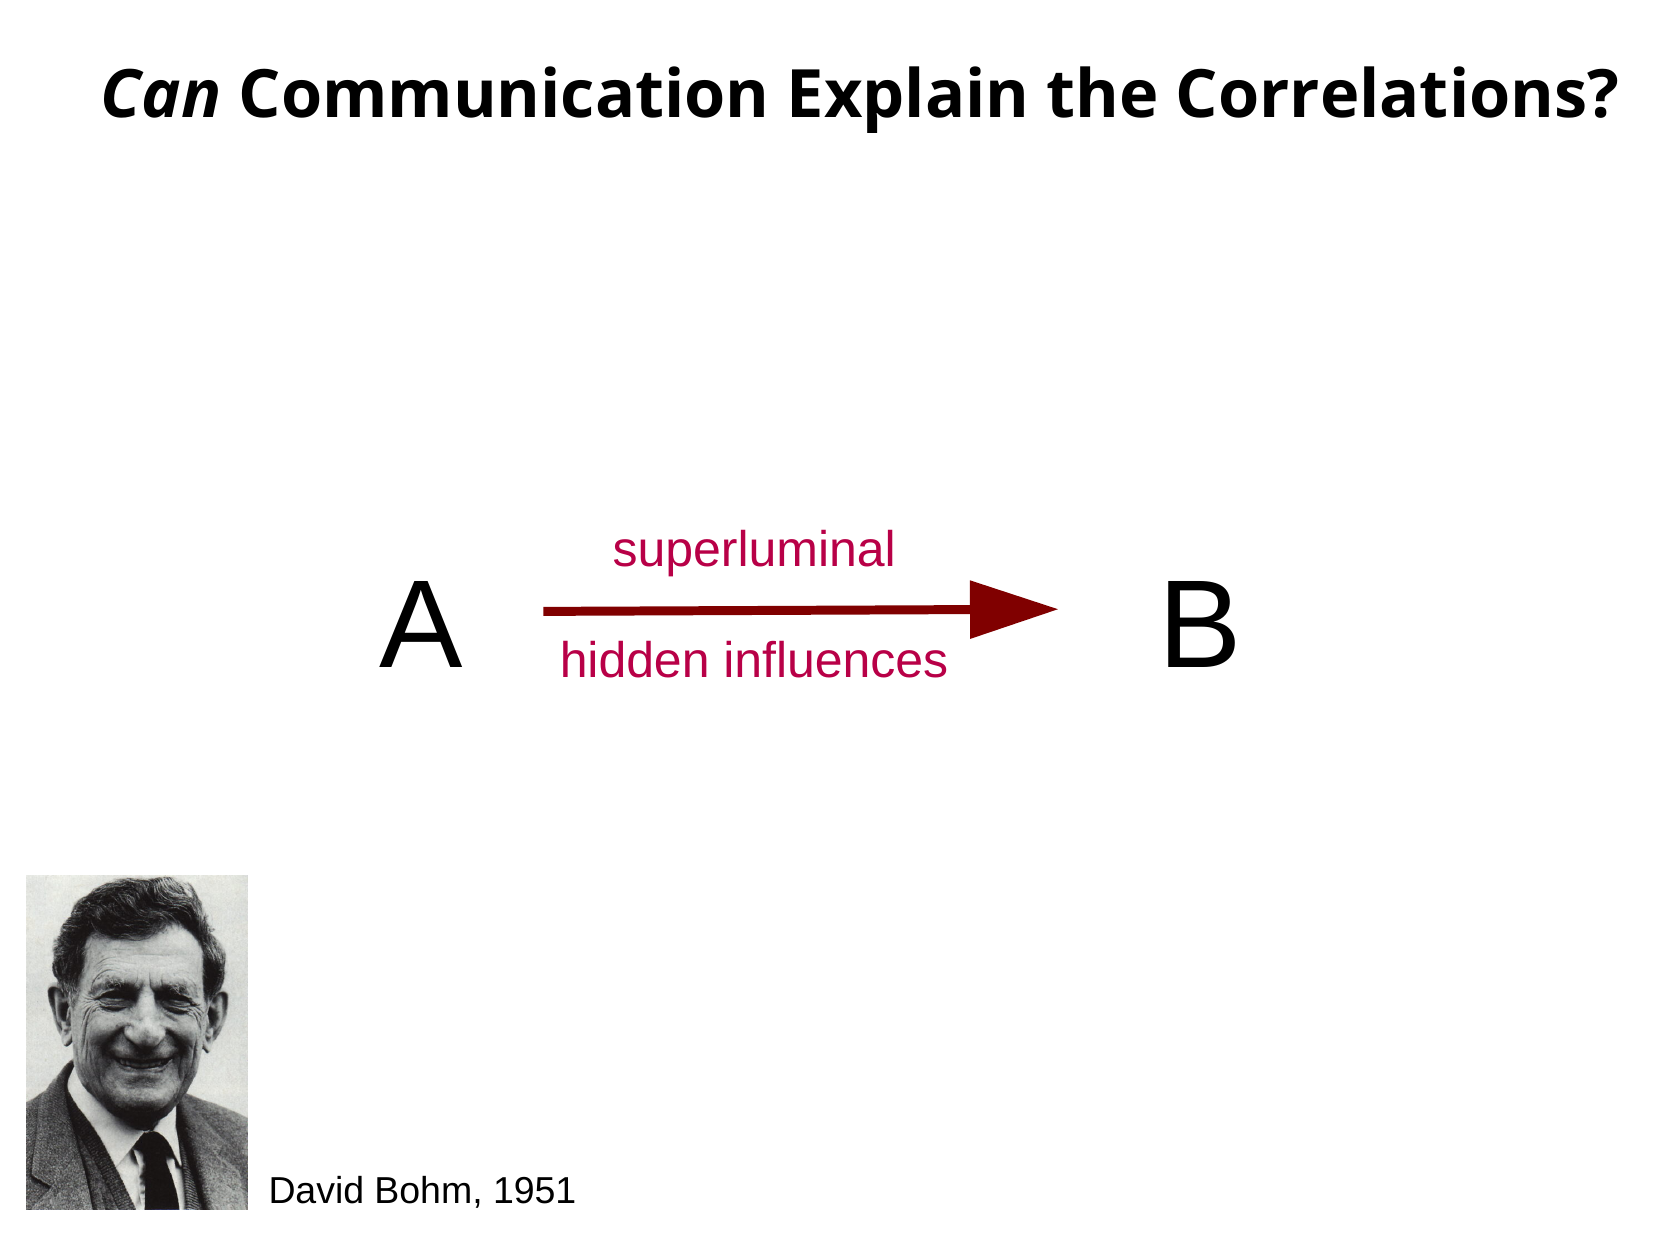

Can Communication Explain the Correlations?
superluminal
hidden influences
A
B
David Bohm, 1951